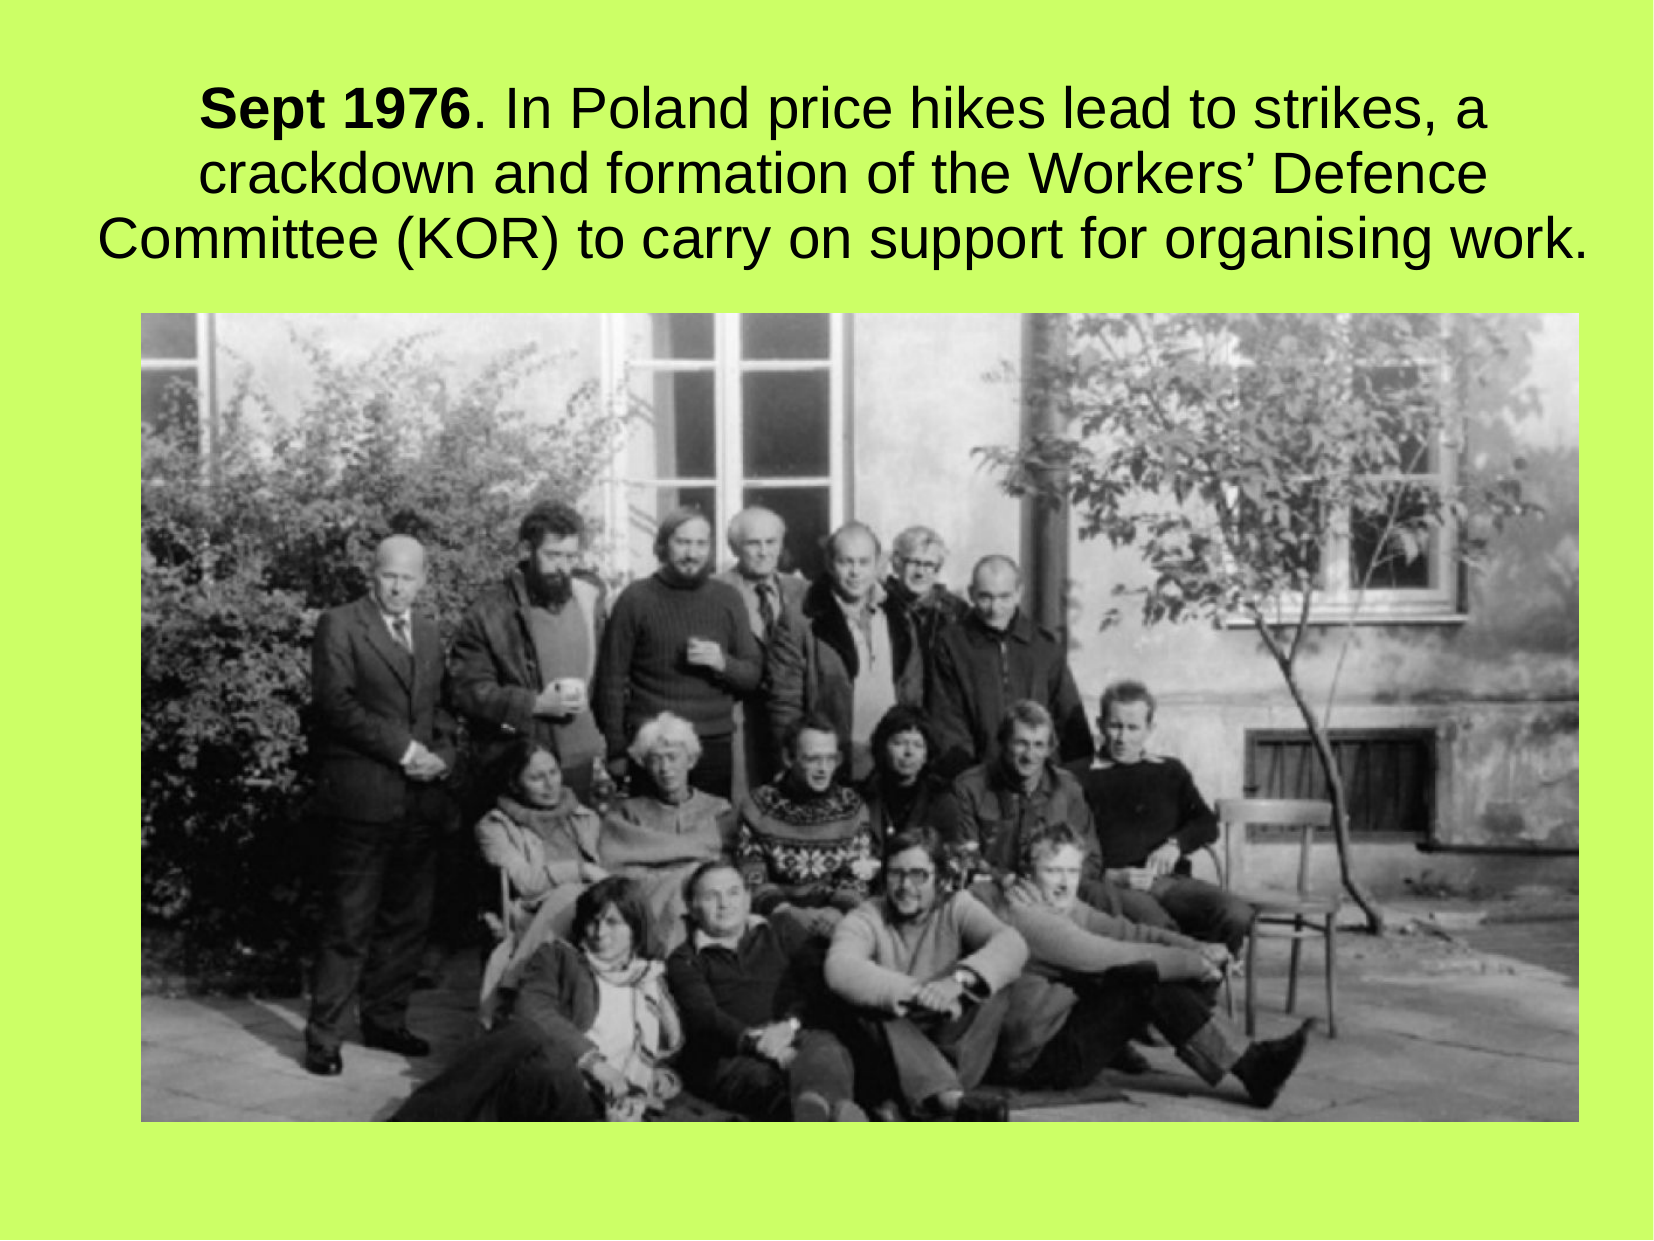

# Sept 1976. In Poland price hikes lead to strikes, a crackdown and formation of the Workers’ Defence Committee (KOR) to carry on support for organising work.